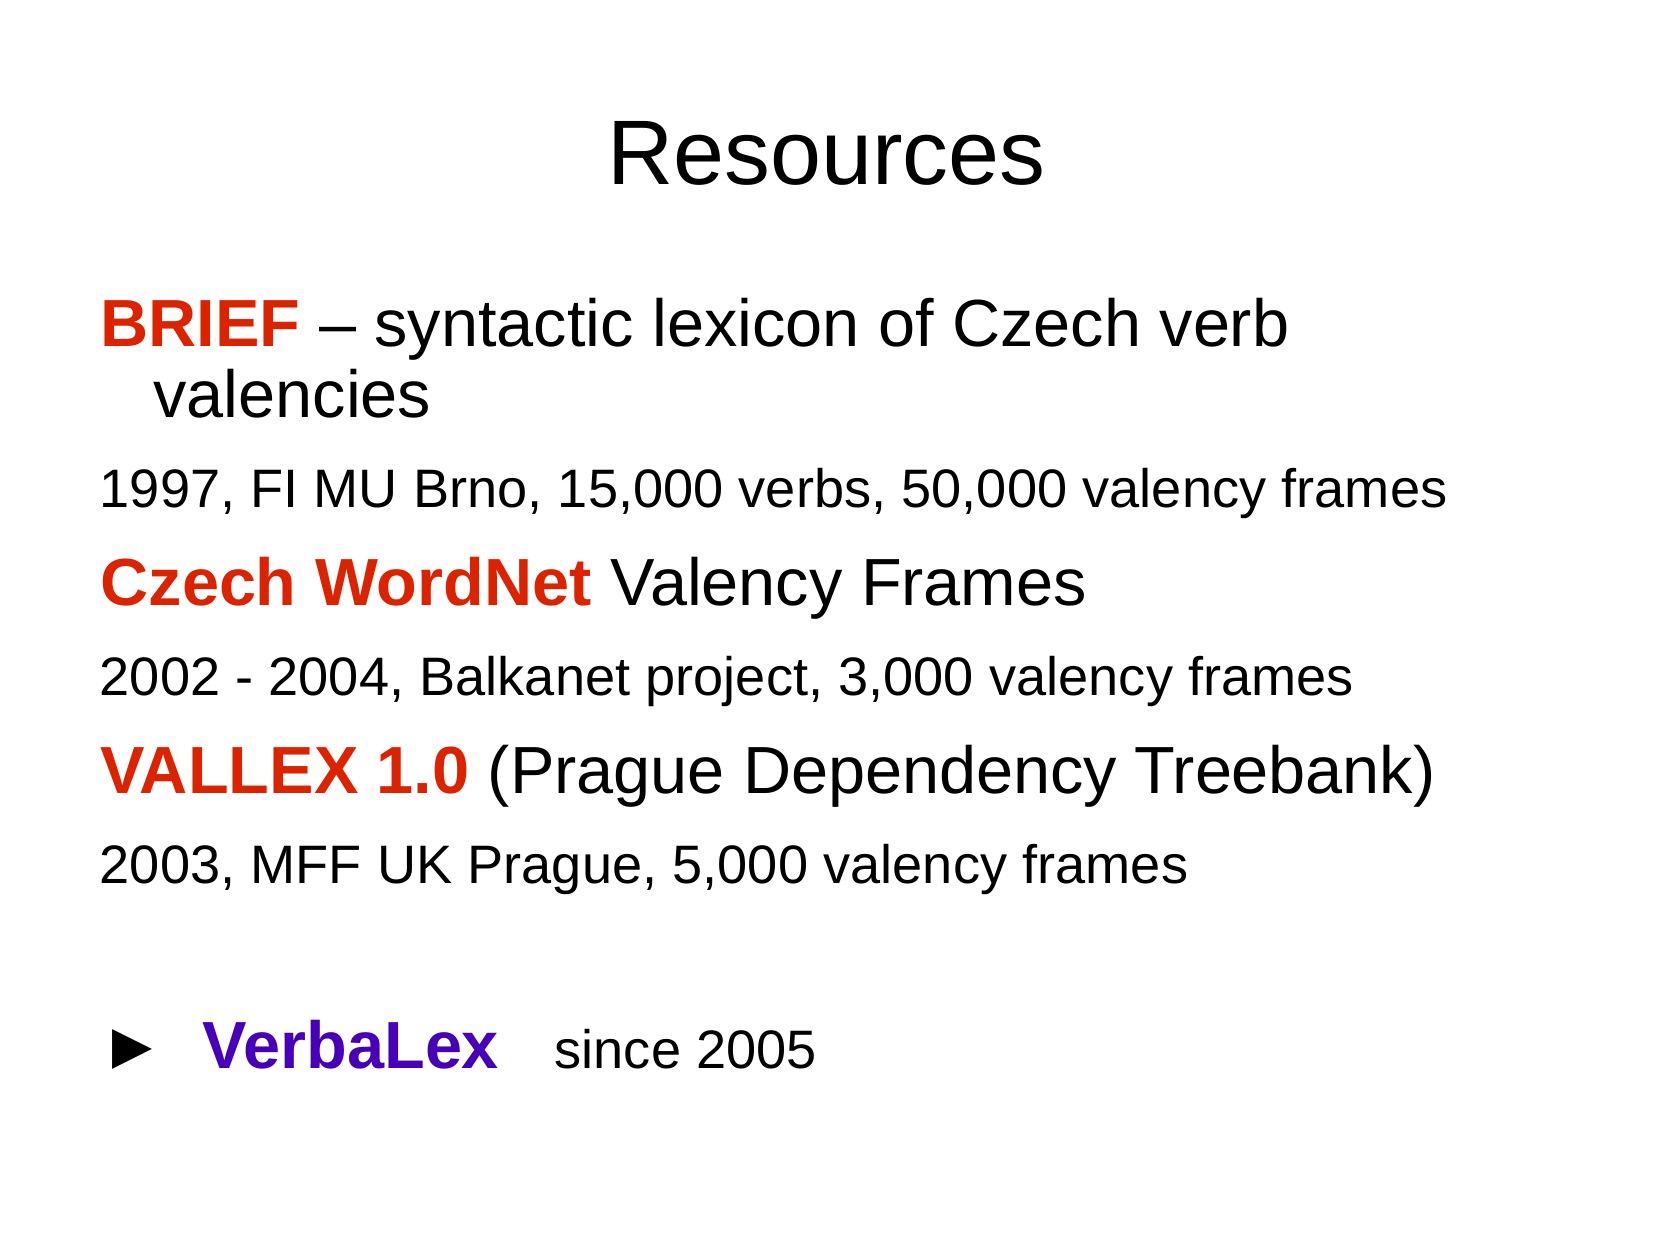

# Resources
BRIEF – syntactic lexicon of Czech verb valencies
1997, FI MU Brno, 15,000 verbs, 50,000 valency frames
Czech WordNet Valency Frames
2002 - 2004, Balkanet project, 3,000 valency frames
VALLEX 1.0 (Prague Dependency Treebank)
2003, MFF UK Prague, 5,000 valency frames
► VerbaLex since 2005